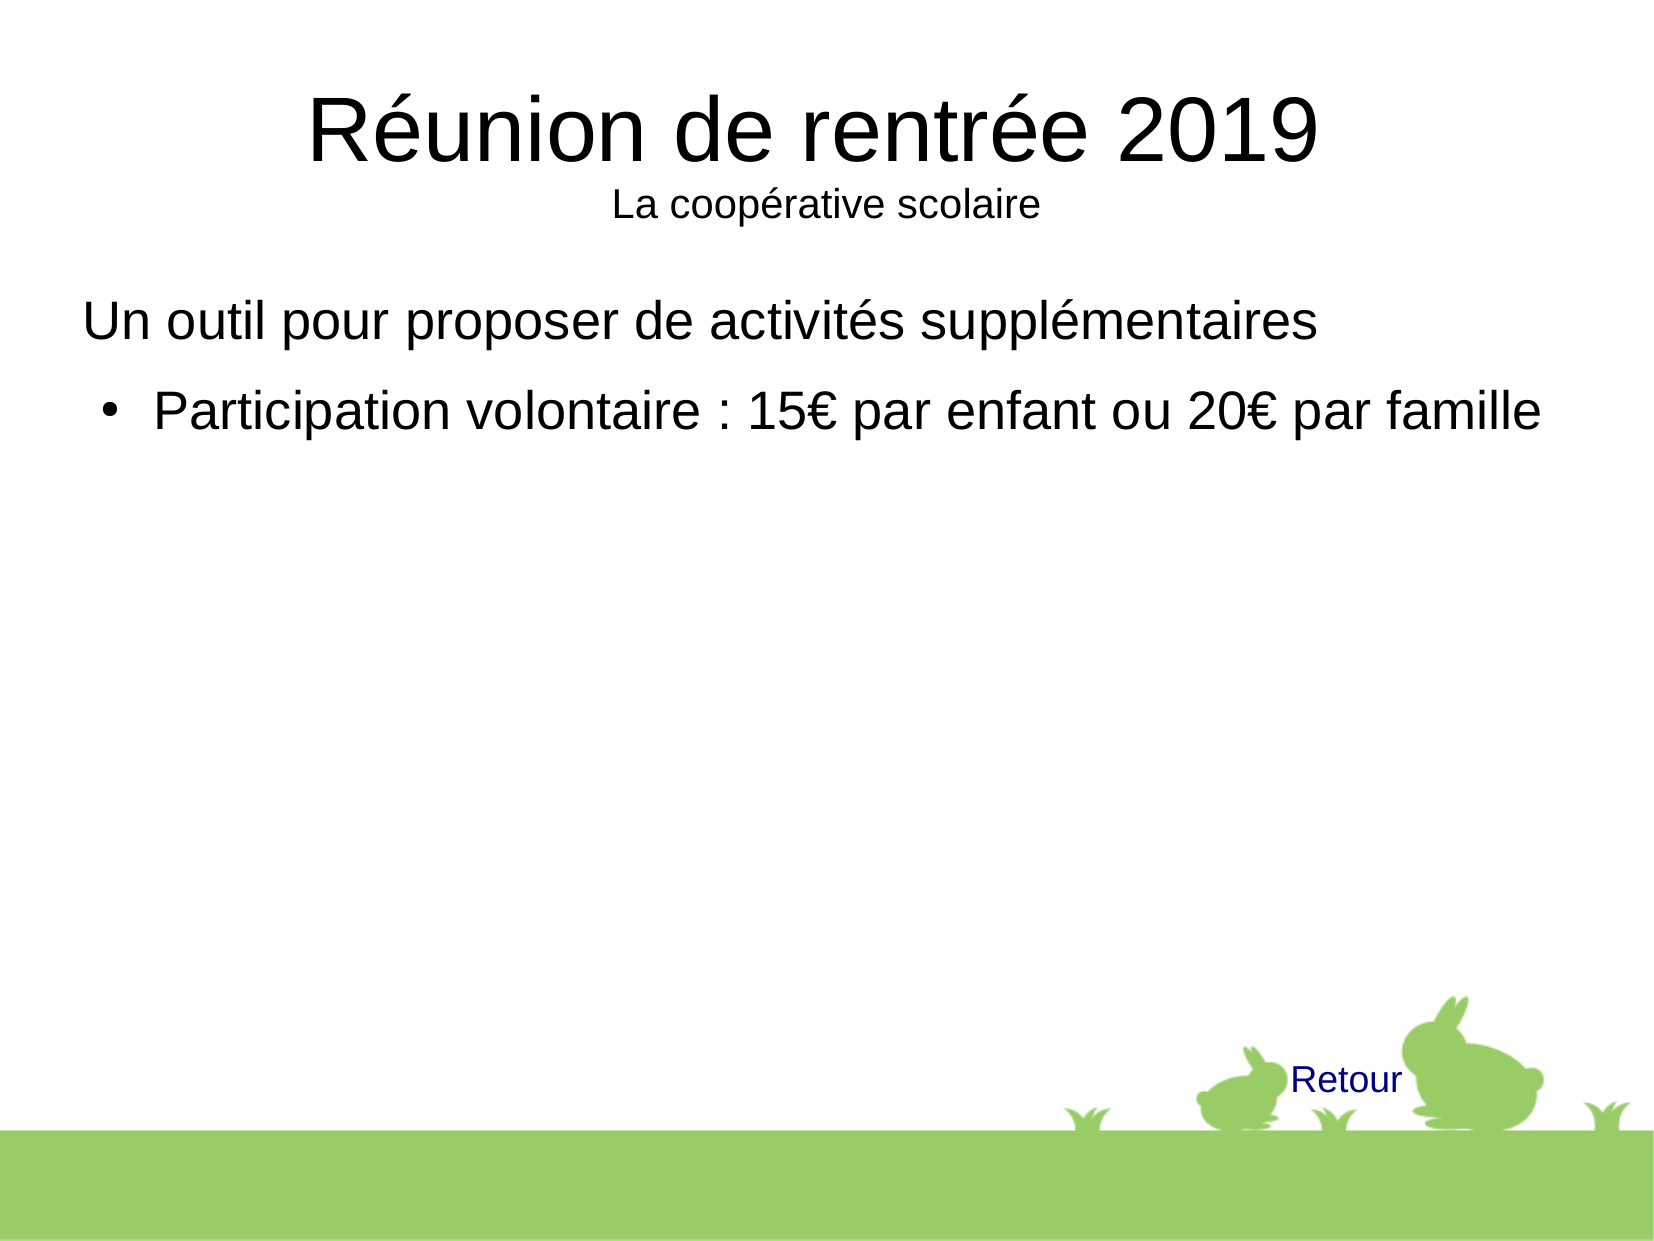

# Réunion de rentrée 2019 La coopérative scolaire
Un outil pour proposer de activités supplémentaires
Participation volontaire : 15€ par enfant ou 20€ par famille
Retour